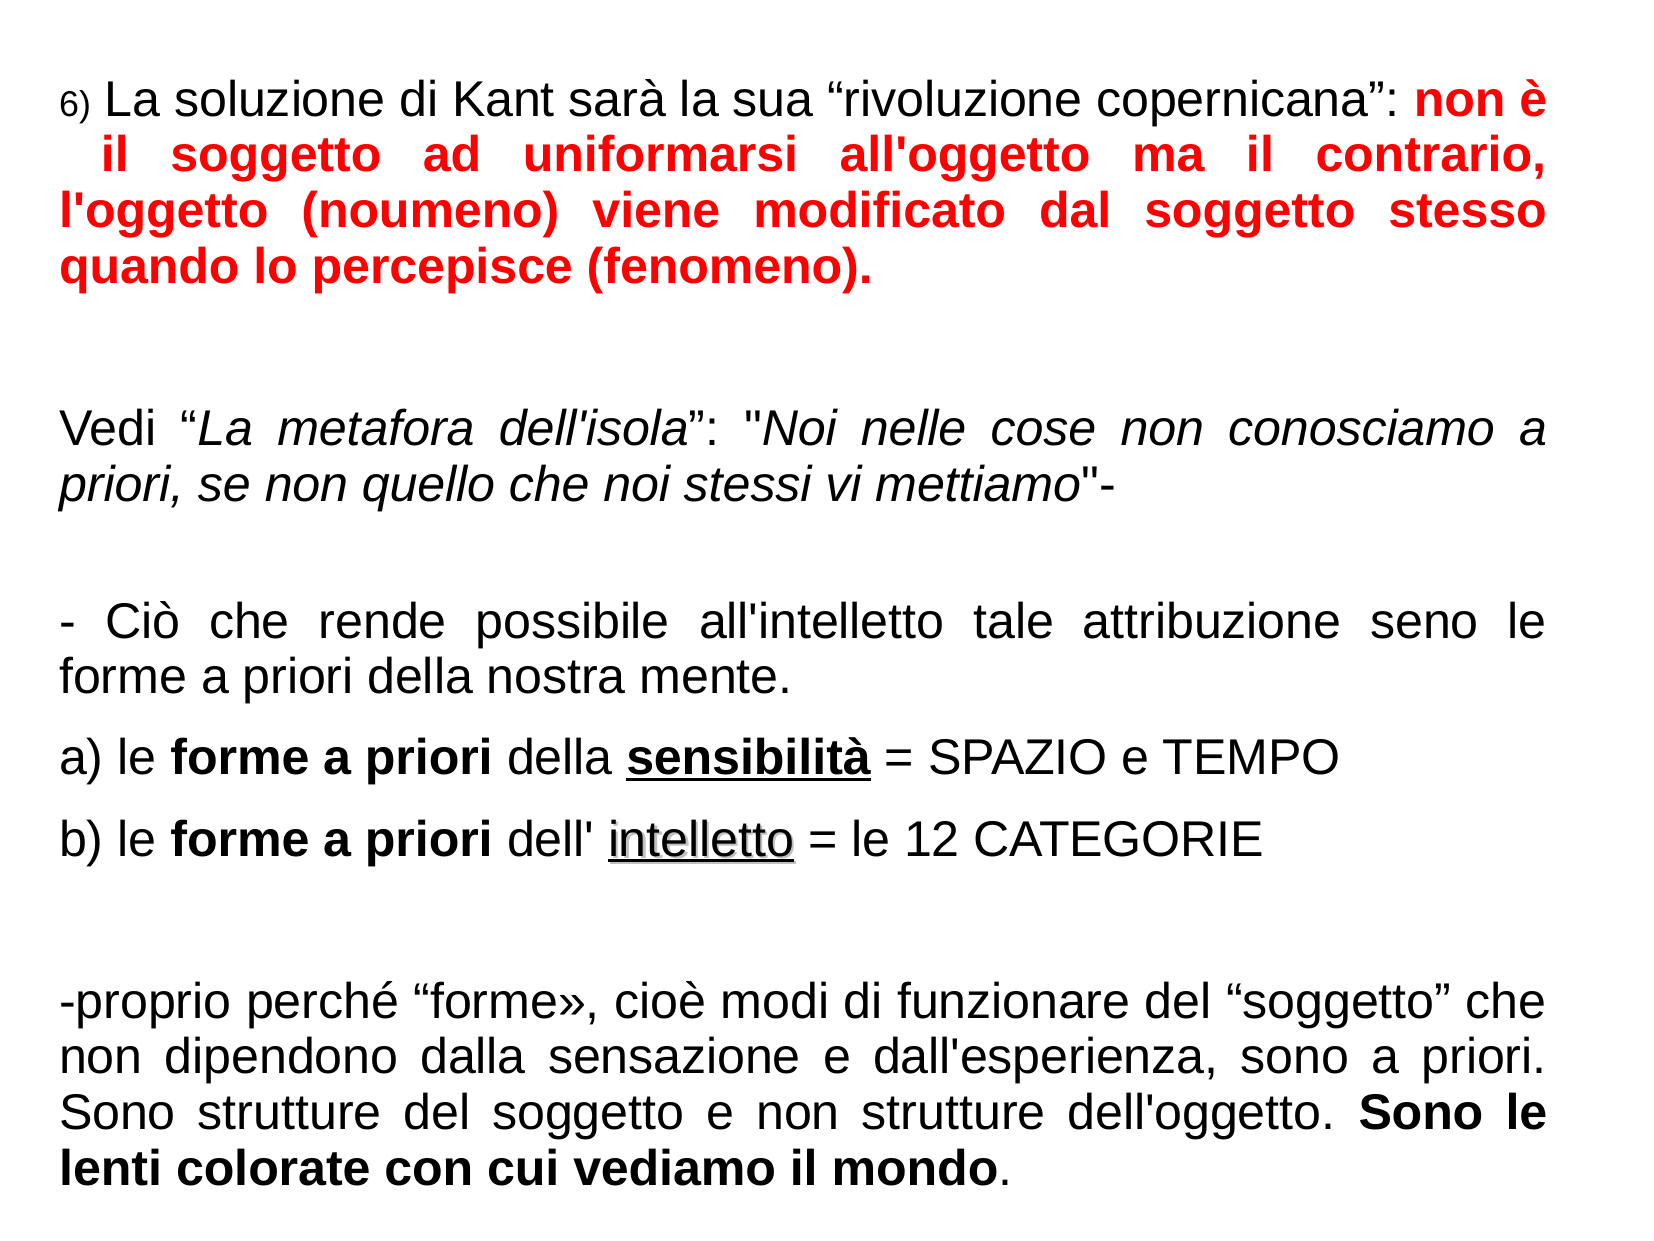

# 6) La soluzione di Kant sarà la sua “rivoluzione copernicana”: non è il soggetto ad uniformarsi all'oggetto ma il contrario, l'oggetto (noumeno) viene modificato dal soggetto stesso quando lo percepisce (fenomeno).
Vedi “La metafora dell'isola”: "Noi nelle cose non conosciamo a priori, se non quello che noi stessi vi mettiamo"-
- Ciò che rende possibile all'intelletto tale attribuzione seno le forme a priori della nostra mente.
a) le forme a priori della sensibilità = SPAZIO e TEMPO
b) le forme a priori dell' intelletto = le 12 CATEGORIE
-proprio perché “forme», cioè modi di funzionare del “soggetto” che non dipendono dalla sensazione e dall'esperienza, sono a priori. Sono strutture del soggetto e non strutture dell'oggetto. Sono le lenti colorate con cui vediamo il mondo.